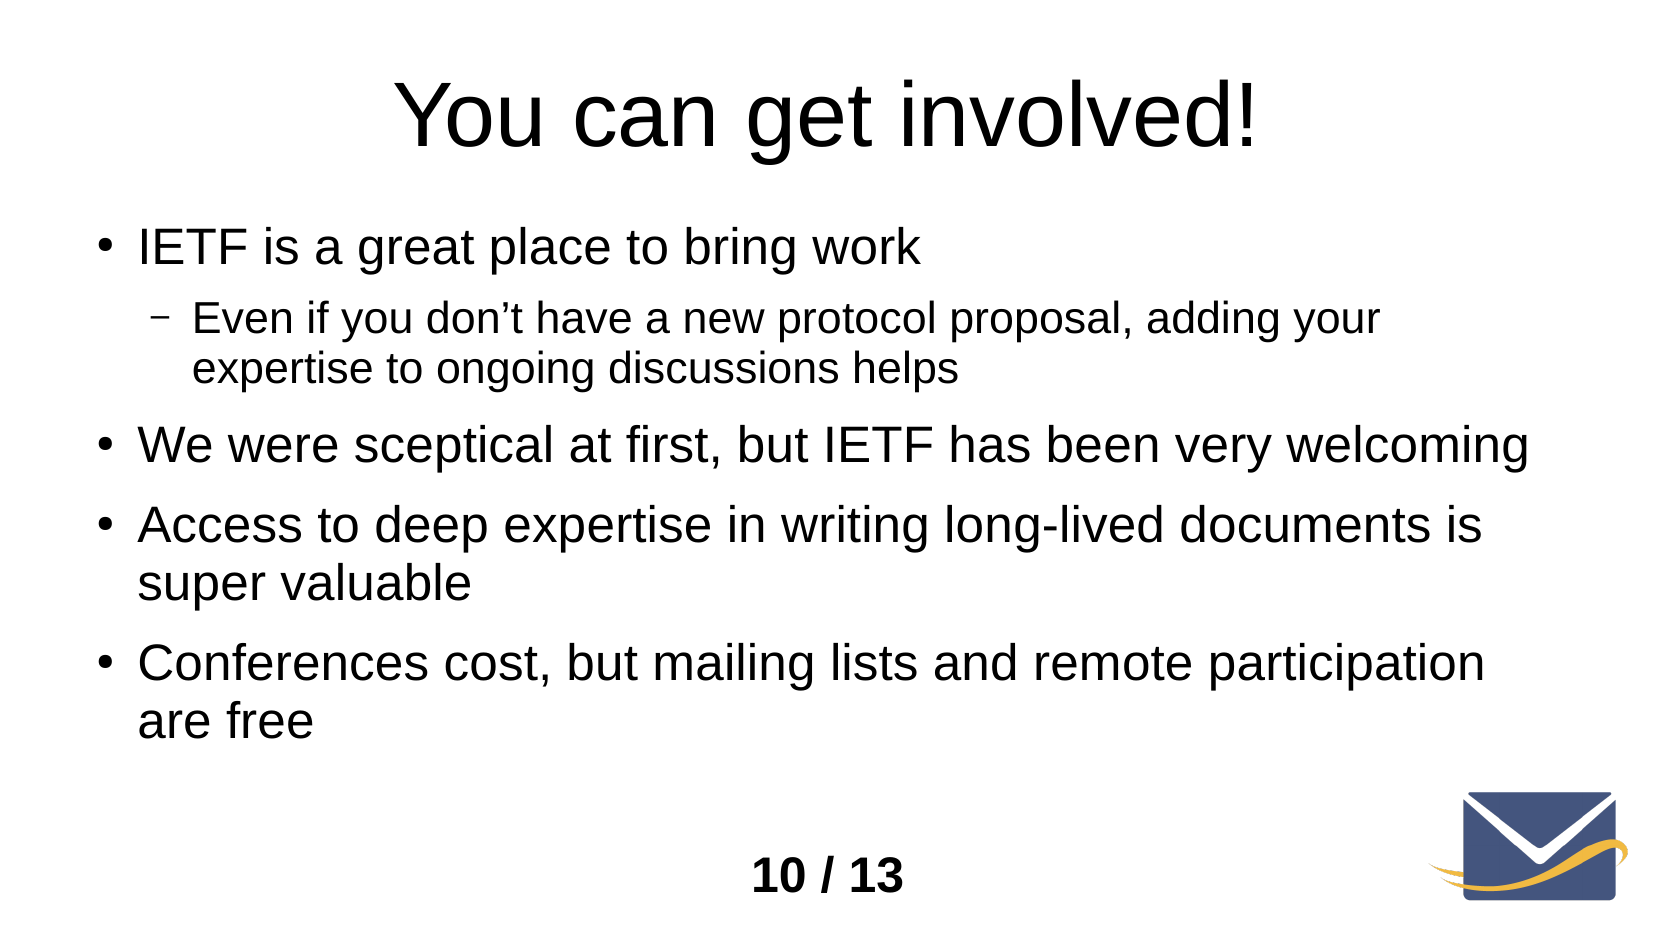

# You can get involved!
IETF is a great place to bring work
Even if you don’t have a new protocol proposal, adding your expertise to ongoing discussions helps
We were sceptical at first, but IETF has been very welcoming
Access to deep expertise in writing long-lived documents is super valuable
Conferences cost, but mailing lists and remote participation are free